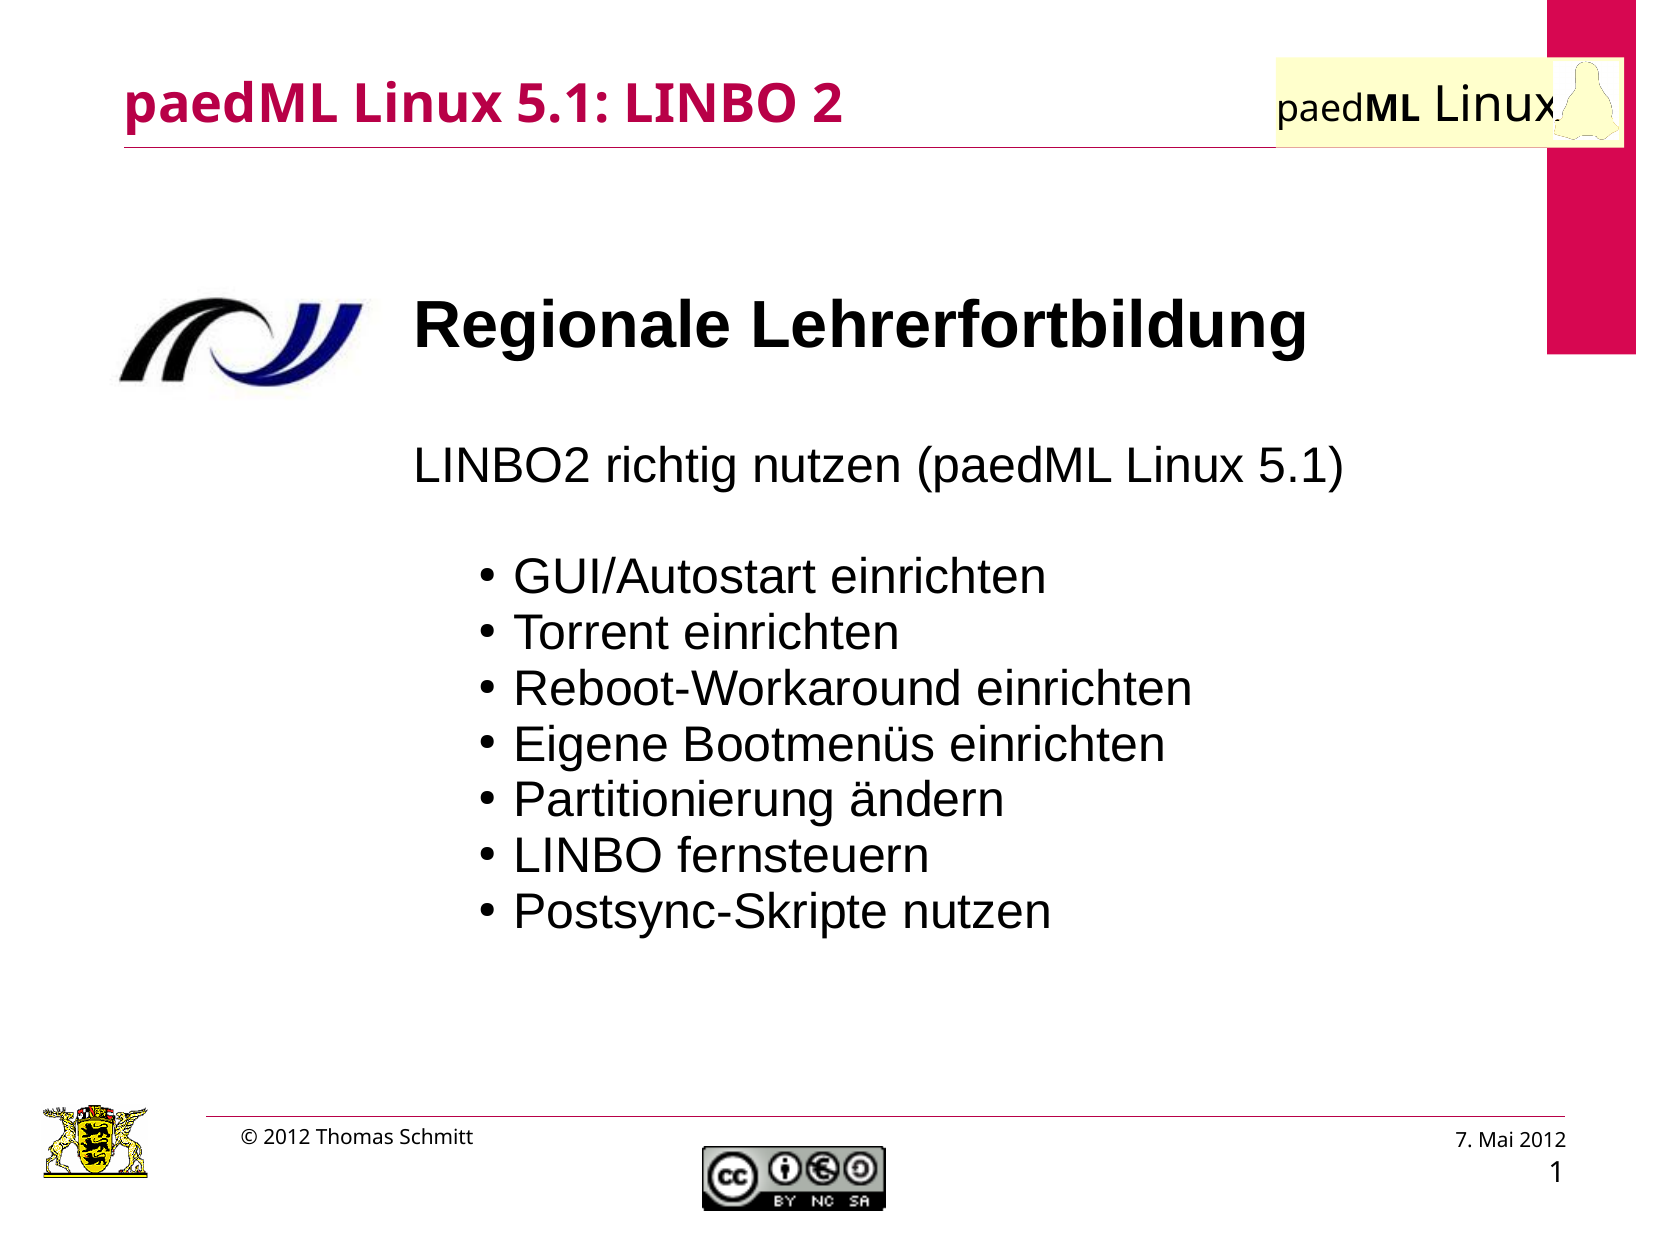

# paedML Linux 5.1: LINBO 2
Regionale Lehrerfortbildung
LINBO2 richtig nutzen (paedML Linux 5.1)
GUI/Autostart einrichten
Torrent einrichten
Reboot-Workaround einrichten
Eigene Bootmenüs einrichten
Partitionierung ändern
LINBO fernsteuern
Postsync-Skripte nutzen
© 2012 Thomas Schmitt
7. Mai 2012
1